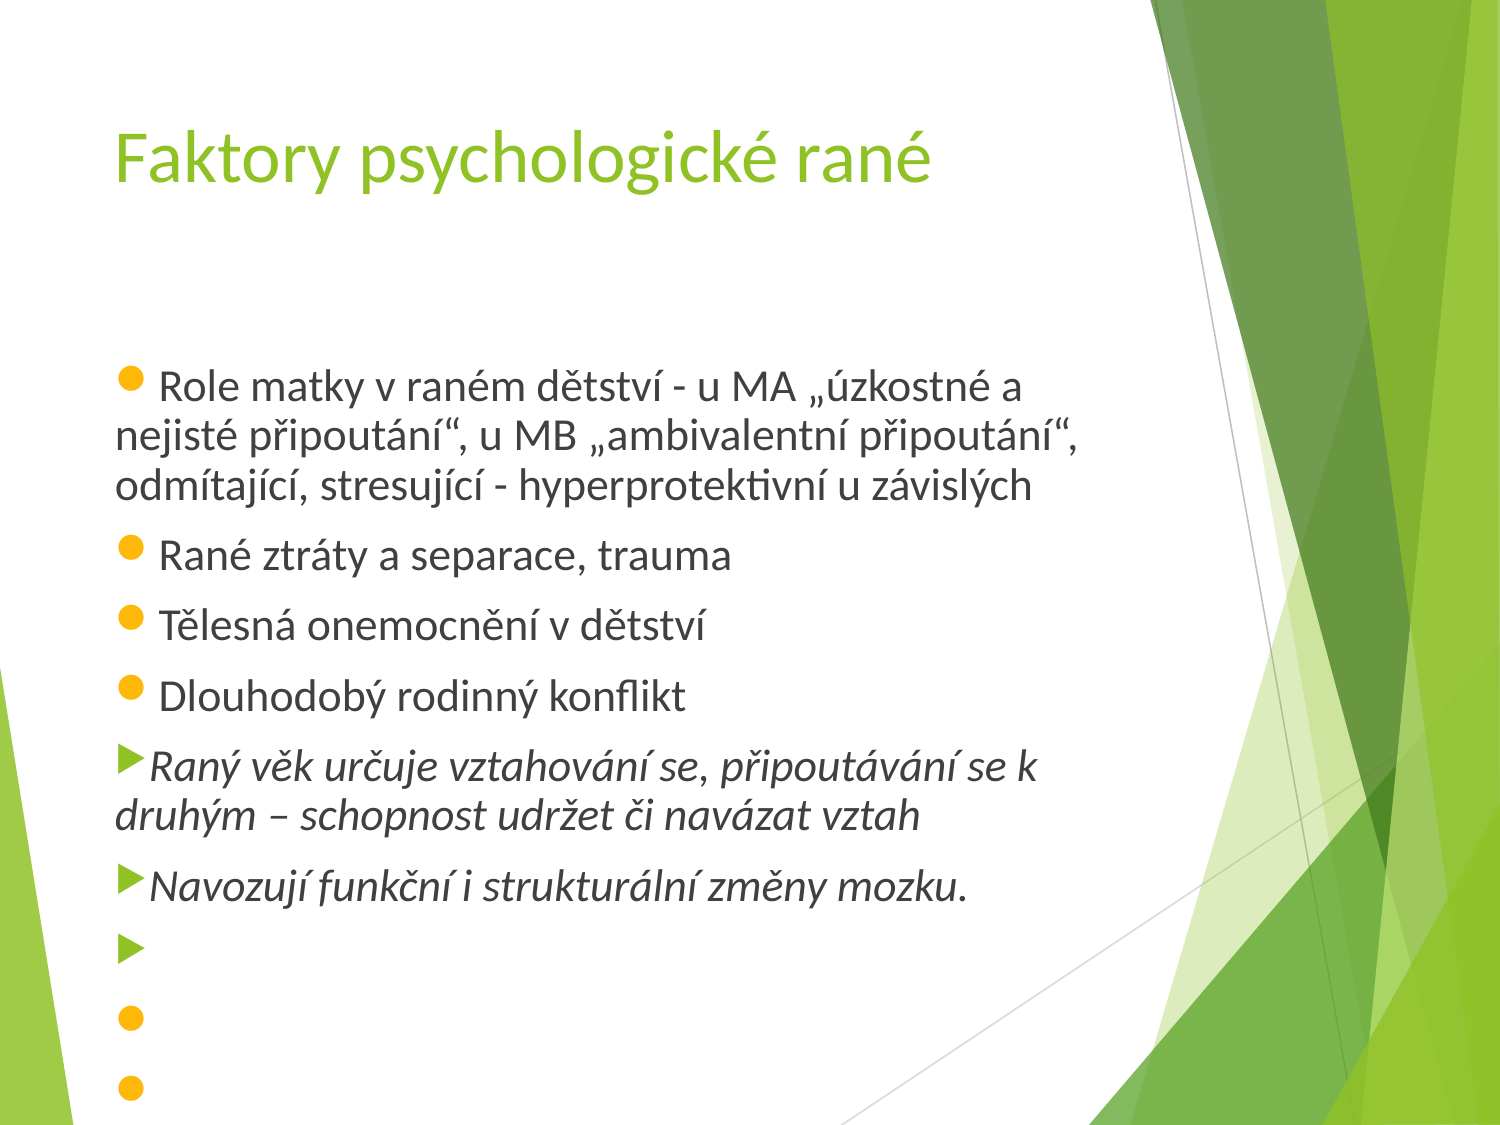

# Faktory psychologické rané
Role matky v raném dětství - u MA „úzkostné a nejisté připoutání“, u MB „ambivalentní připoutání“, odmítající, stresující - hyperprotektivní u závislých
Rané ztráty a separace, trauma
Tělesná onemocnění v dětství
Dlouhodobý rodinný konflikt
Raný věk určuje vztahování se, připoutávání se k druhým – schopnost udržet či navázat vztah
Navozují funkční i strukturální změny mozku.